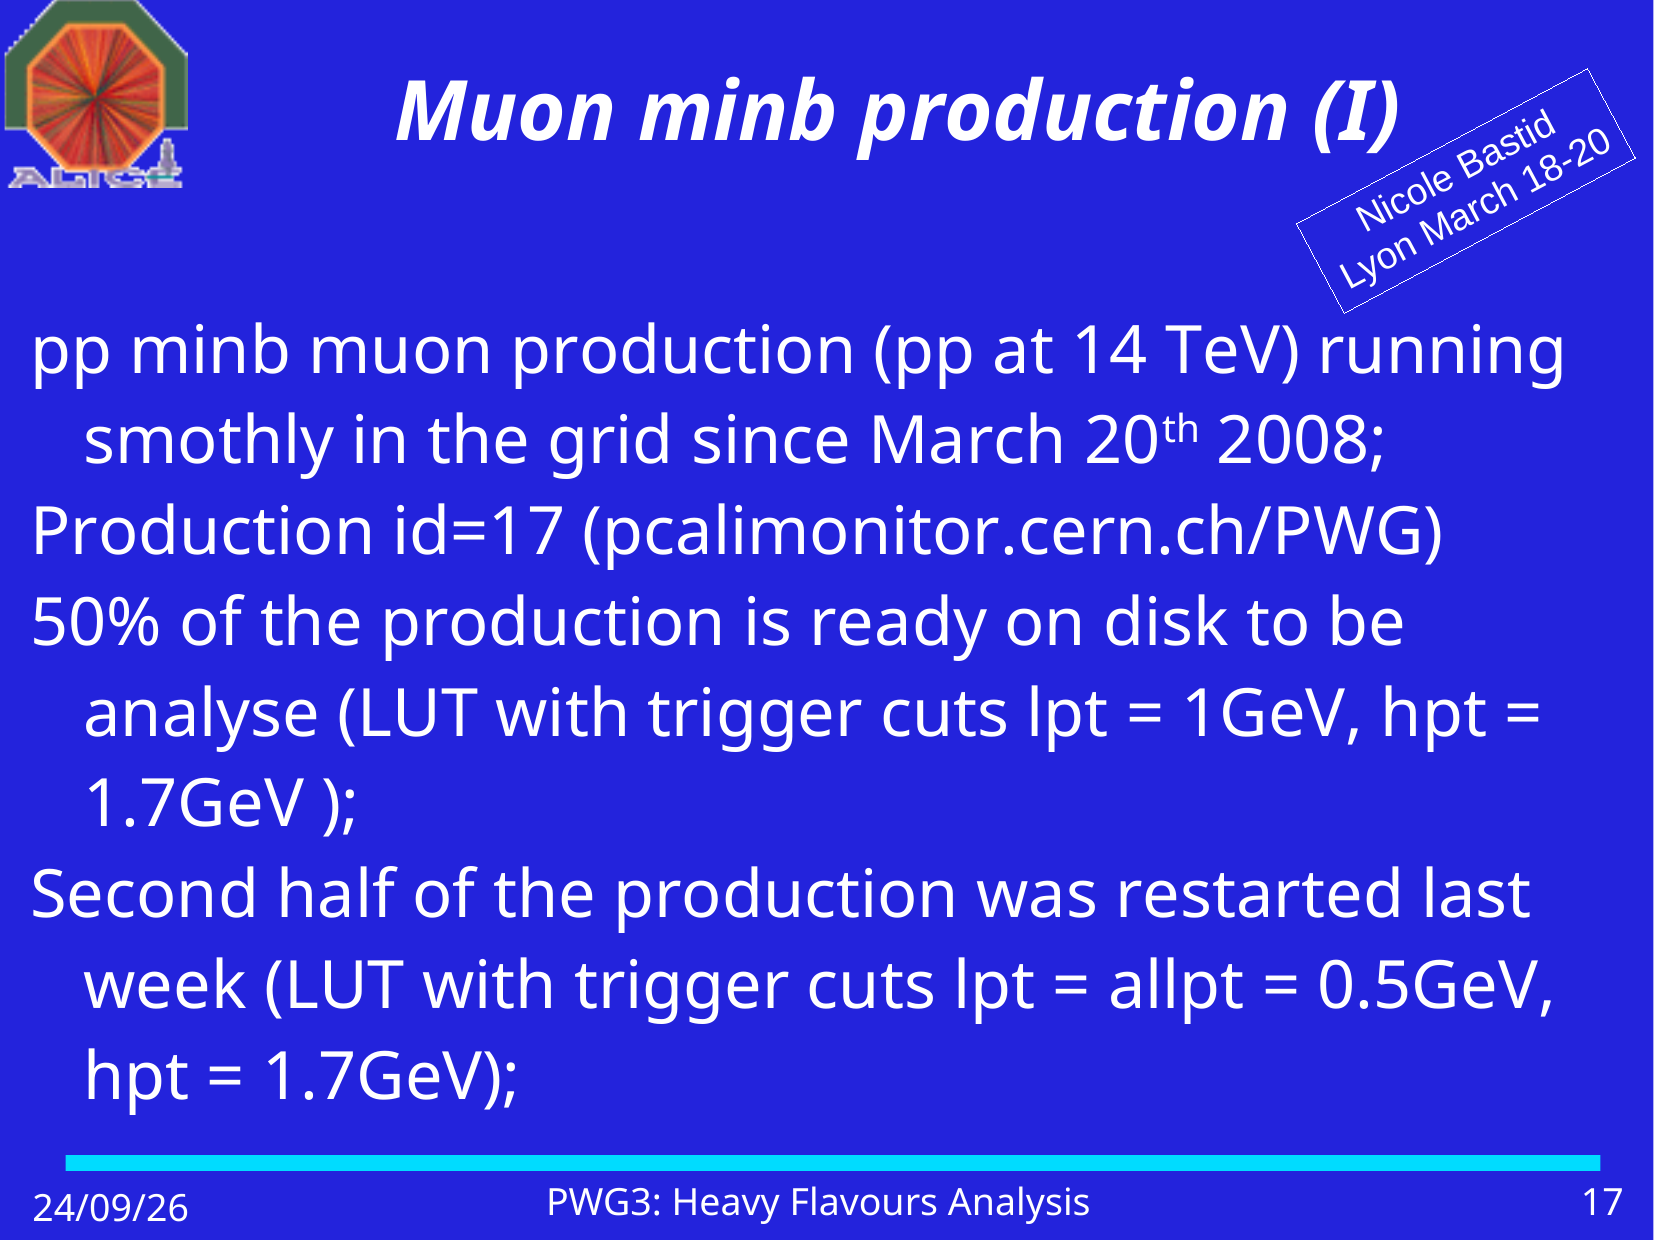

# Muon minb production (I)
Nicole Bastid
Lyon March 18-20
pp minb muon production (pp at 14 TeV) running smothly in the grid since March 20th 2008;
Production id=17 (pcalimonitor.cern.ch/PWG)
50% of the production is ready on disk to be analyse (LUT with trigger cuts lpt = 1GeV, hpt = 1.7GeV );
Second half of the production was restarted last week (LUT with trigger cuts lpt = allpt = 0.5GeV, hpt = 1.7GeV);